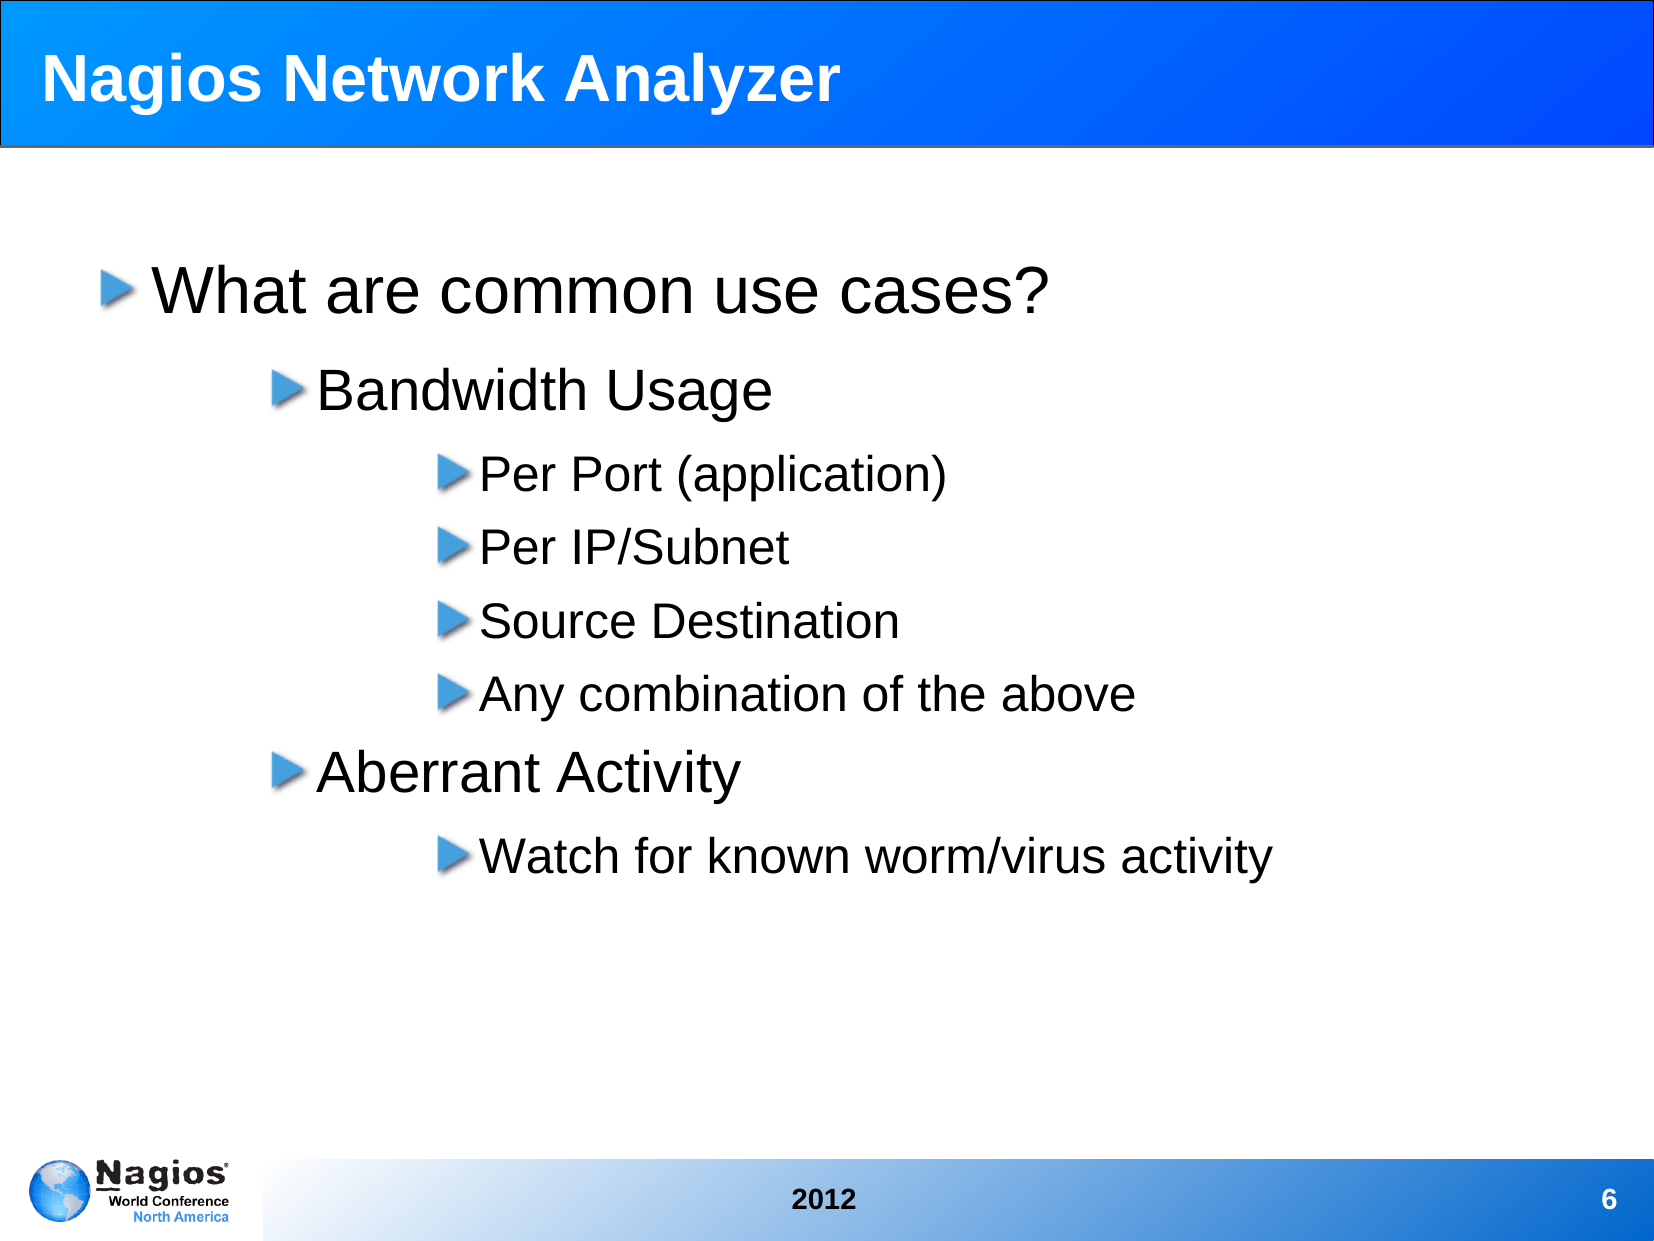

# Nagios Network Analyzer
What are common use cases?
Bandwidth Usage
Per Port (application)
Per IP/Subnet
Source Destination
Any combination of the above
Aberrant Activity
Watch for known worm/virus activity
2011
6